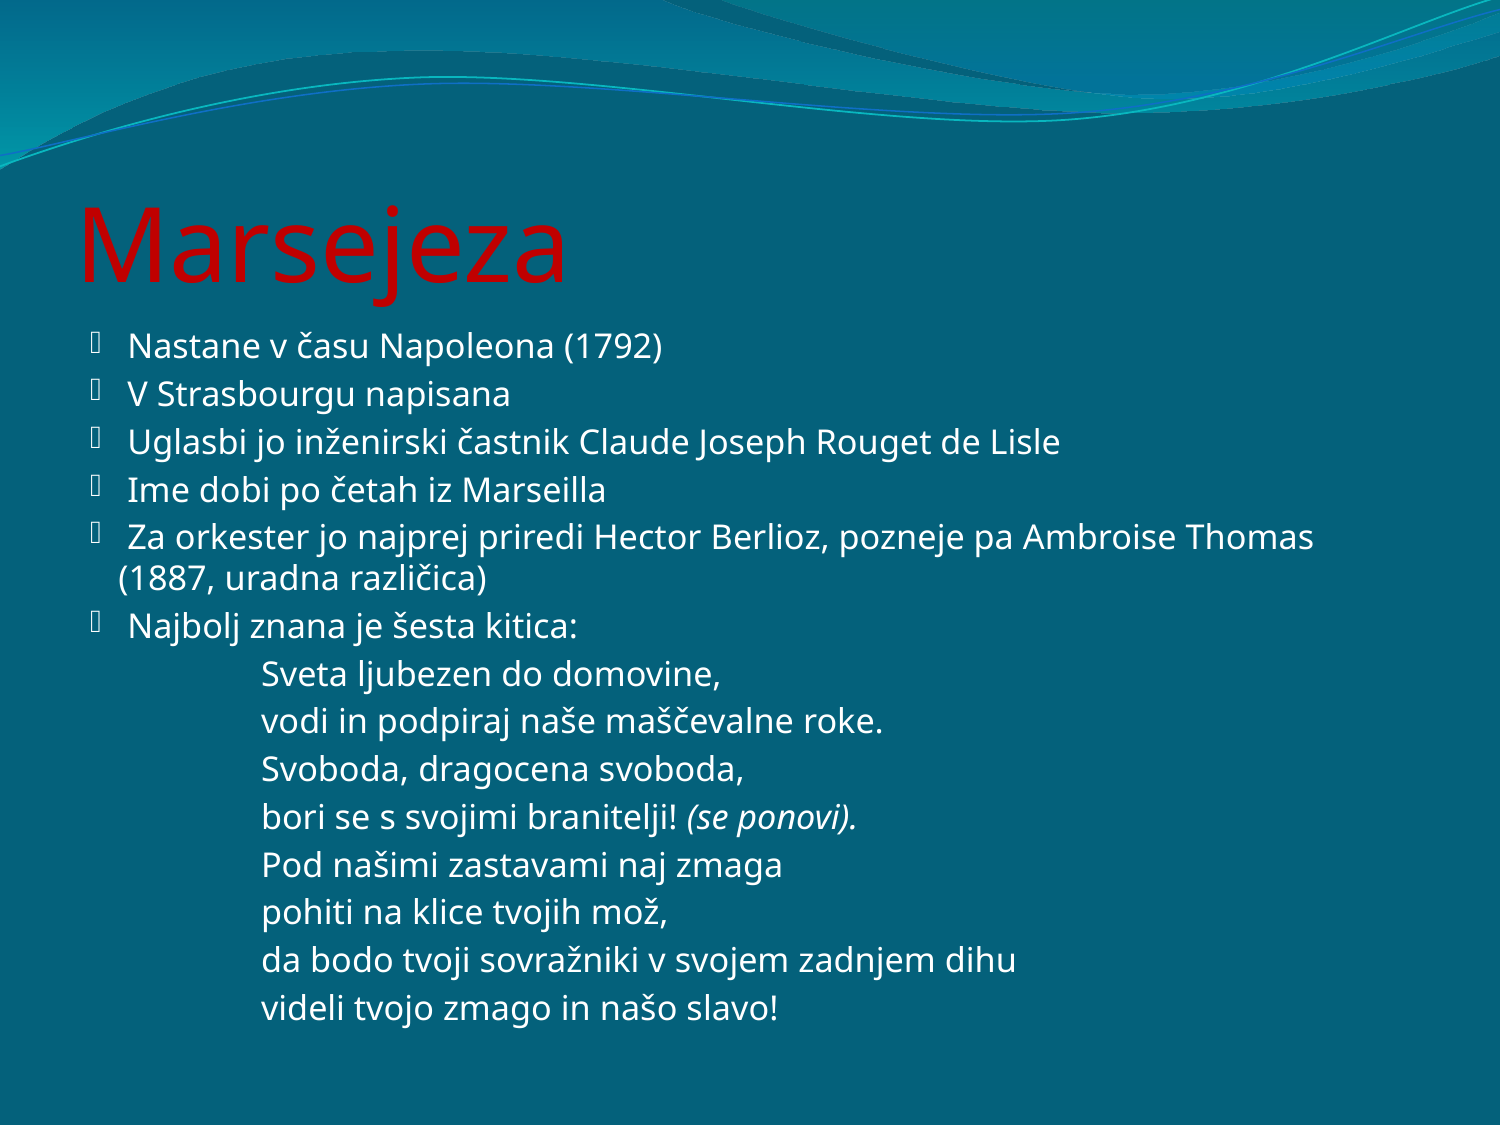

# Marsejeza
 Nastane v času Napoleona (1792)
 V Strasbourgu napisana
 Uglasbi jo inženirski častnik Claude Joseph Rouget de Lisle
 Ime dobi po četah iz Marseilla
 Za orkester jo najprej priredi Hector Berlioz, pozneje pa Ambroise Thomas (1887, uradna različica)
 Najbolj znana je šesta kitica:
 Sveta ljubezen do domovine,
 vodi in podpiraj naše maščevalne roke.
 Svoboda, dragocena svoboda,
 bori se s svojimi branitelji! (se ponovi).
 Pod našimi zastavami naj zmaga
 pohiti na klice tvojih mož,
 da bodo tvoji sovražniki v svojem zadnjem dihu
 videli tvojo zmago in našo slavo!